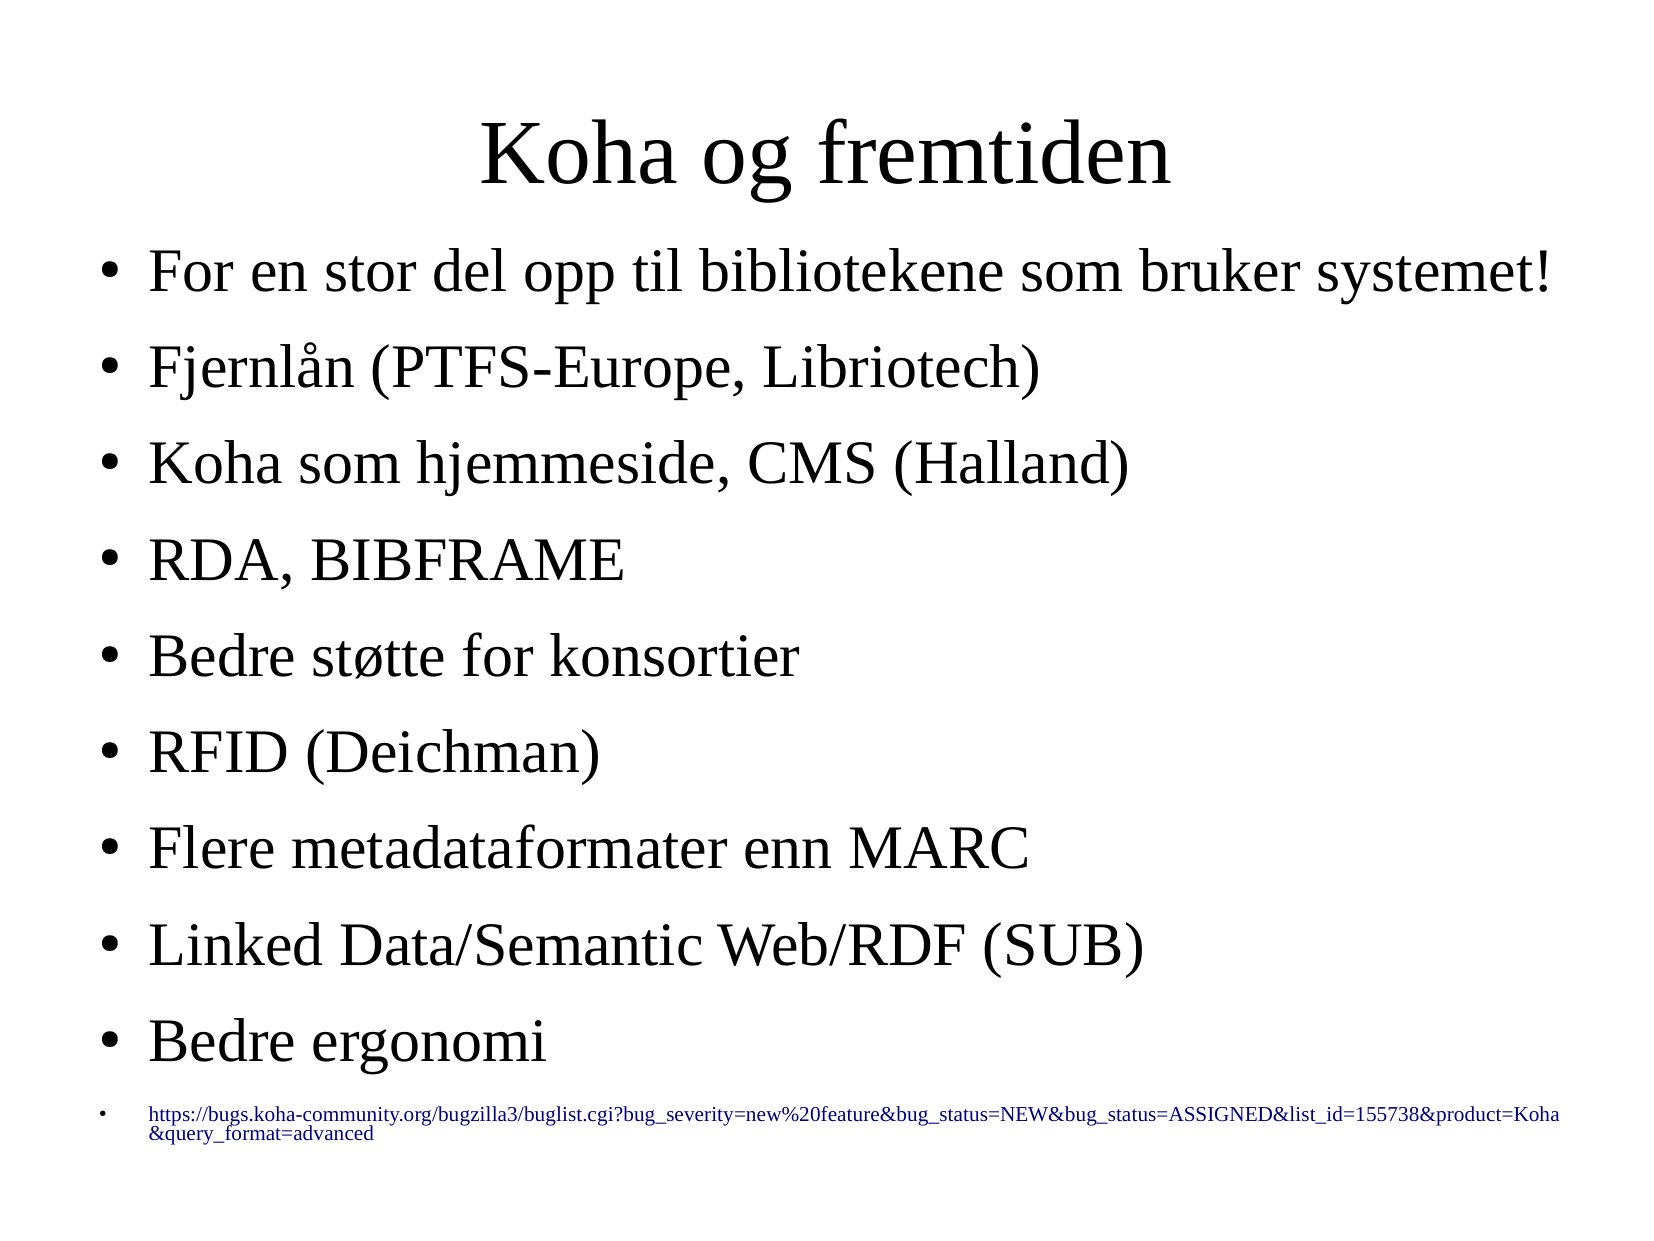

# Koha og fremtiden
For en stor del opp til bibliotekene som bruker systemet!
Fjernlån (PTFS-Europe, Libriotech)
Koha som hjemmeside, CMS (Halland)
RDA, BIBFRAME
Bedre støtte for konsortier
RFID (Deichman)
Flere metadataformater enn MARC
Linked Data/Semantic Web/RDF (SUB)
Bedre ergonomi
https://bugs.koha-community.org/bugzilla3/buglist.cgi?bug_severity=new%20feature&bug_status=NEW&bug_status=ASSIGNED&list_id=155738&product=Koha&query_format=advanced